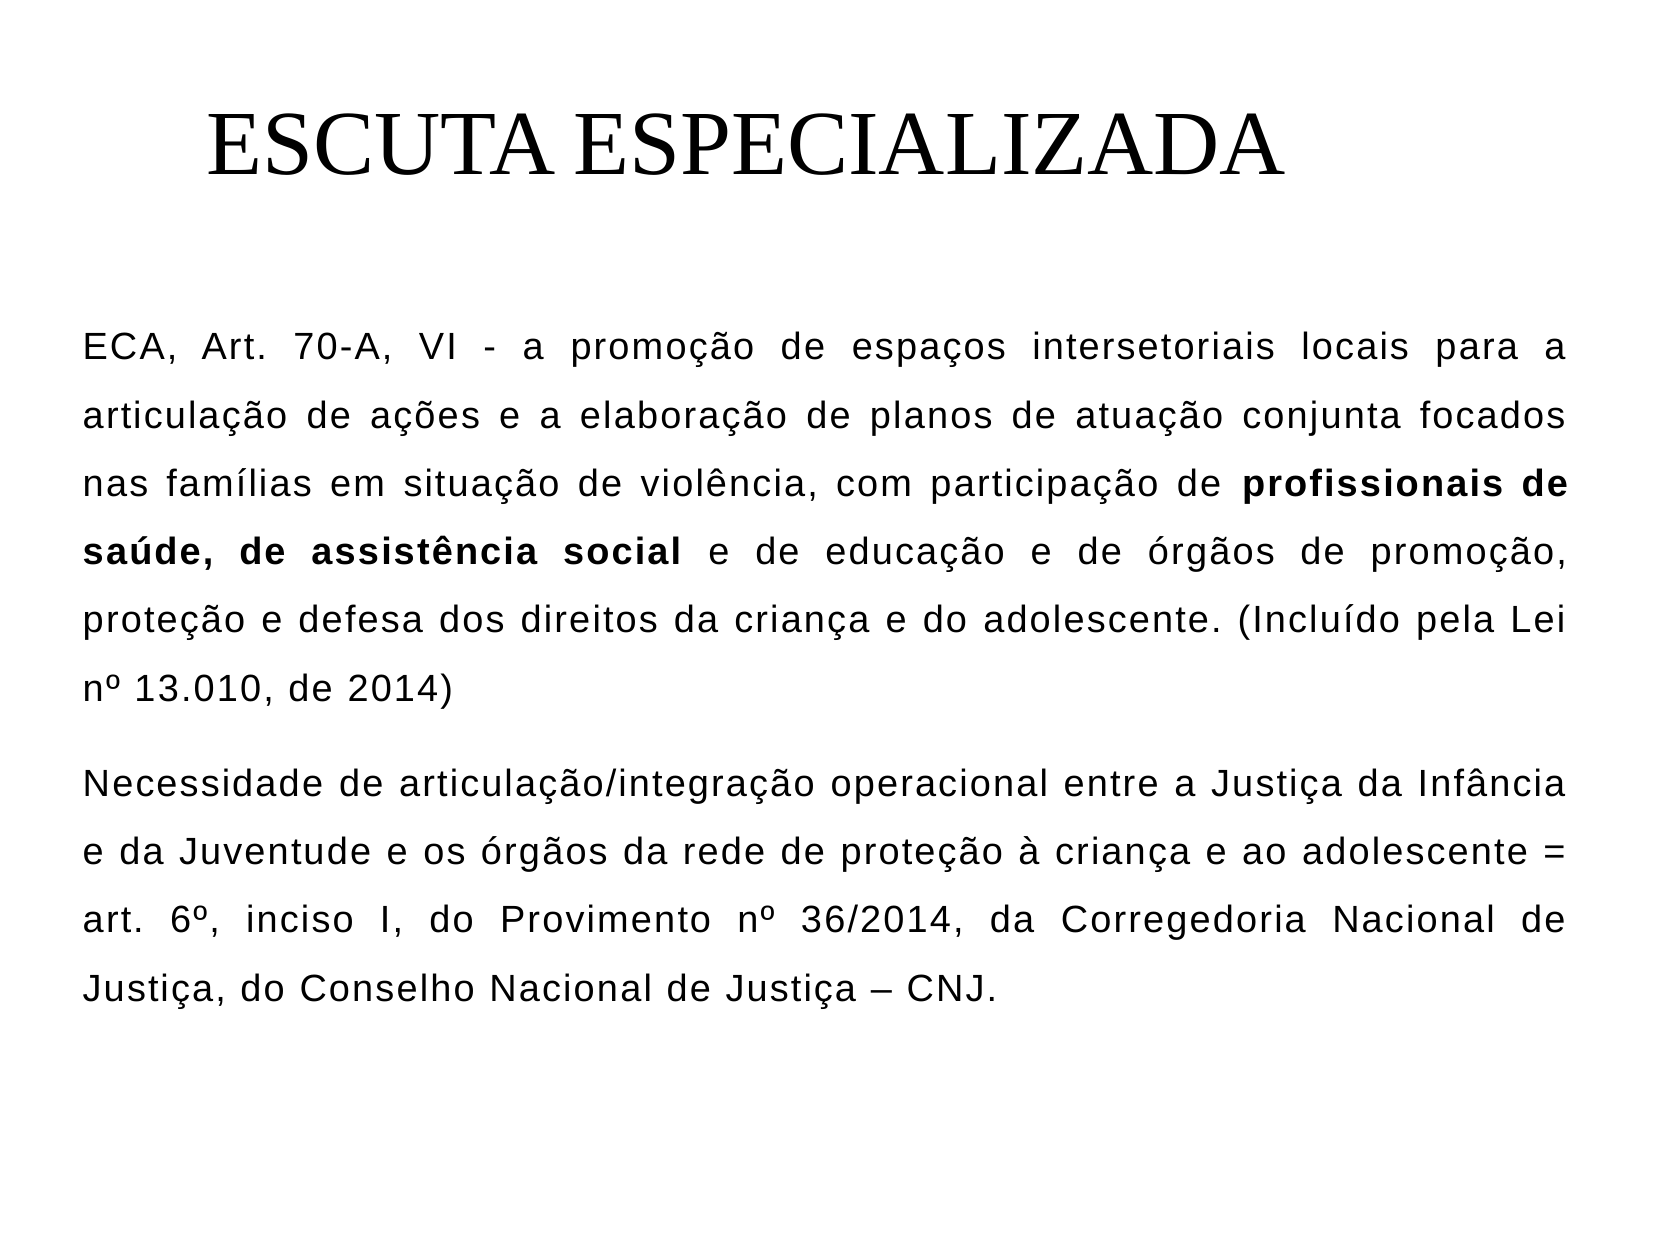

# ESCUTA ESPECIALIZADA
ECA, Art. 70-A, VI - a promoção de espaços intersetoriais locais para a articulação de ações e a elaboração de planos de atuação conjunta focados nas famílias em situação de violência, com participação de profissionais de saúde, de assistência social e de educação e de órgãos de promoção, proteção e defesa dos direitos da criança e do adolescente. (Incluído pela Lei nº 13.010, de 2014)
Necessidade de articulação/integração operacional entre a Justiça da Infância e da Juventude e os órgãos da rede de proteção à criança e ao adolescente = art. 6º, inciso I, do Provimento nº 36/2014, da Corregedoria Nacional de Justiça, do Conselho Nacional de Justiça – CNJ.